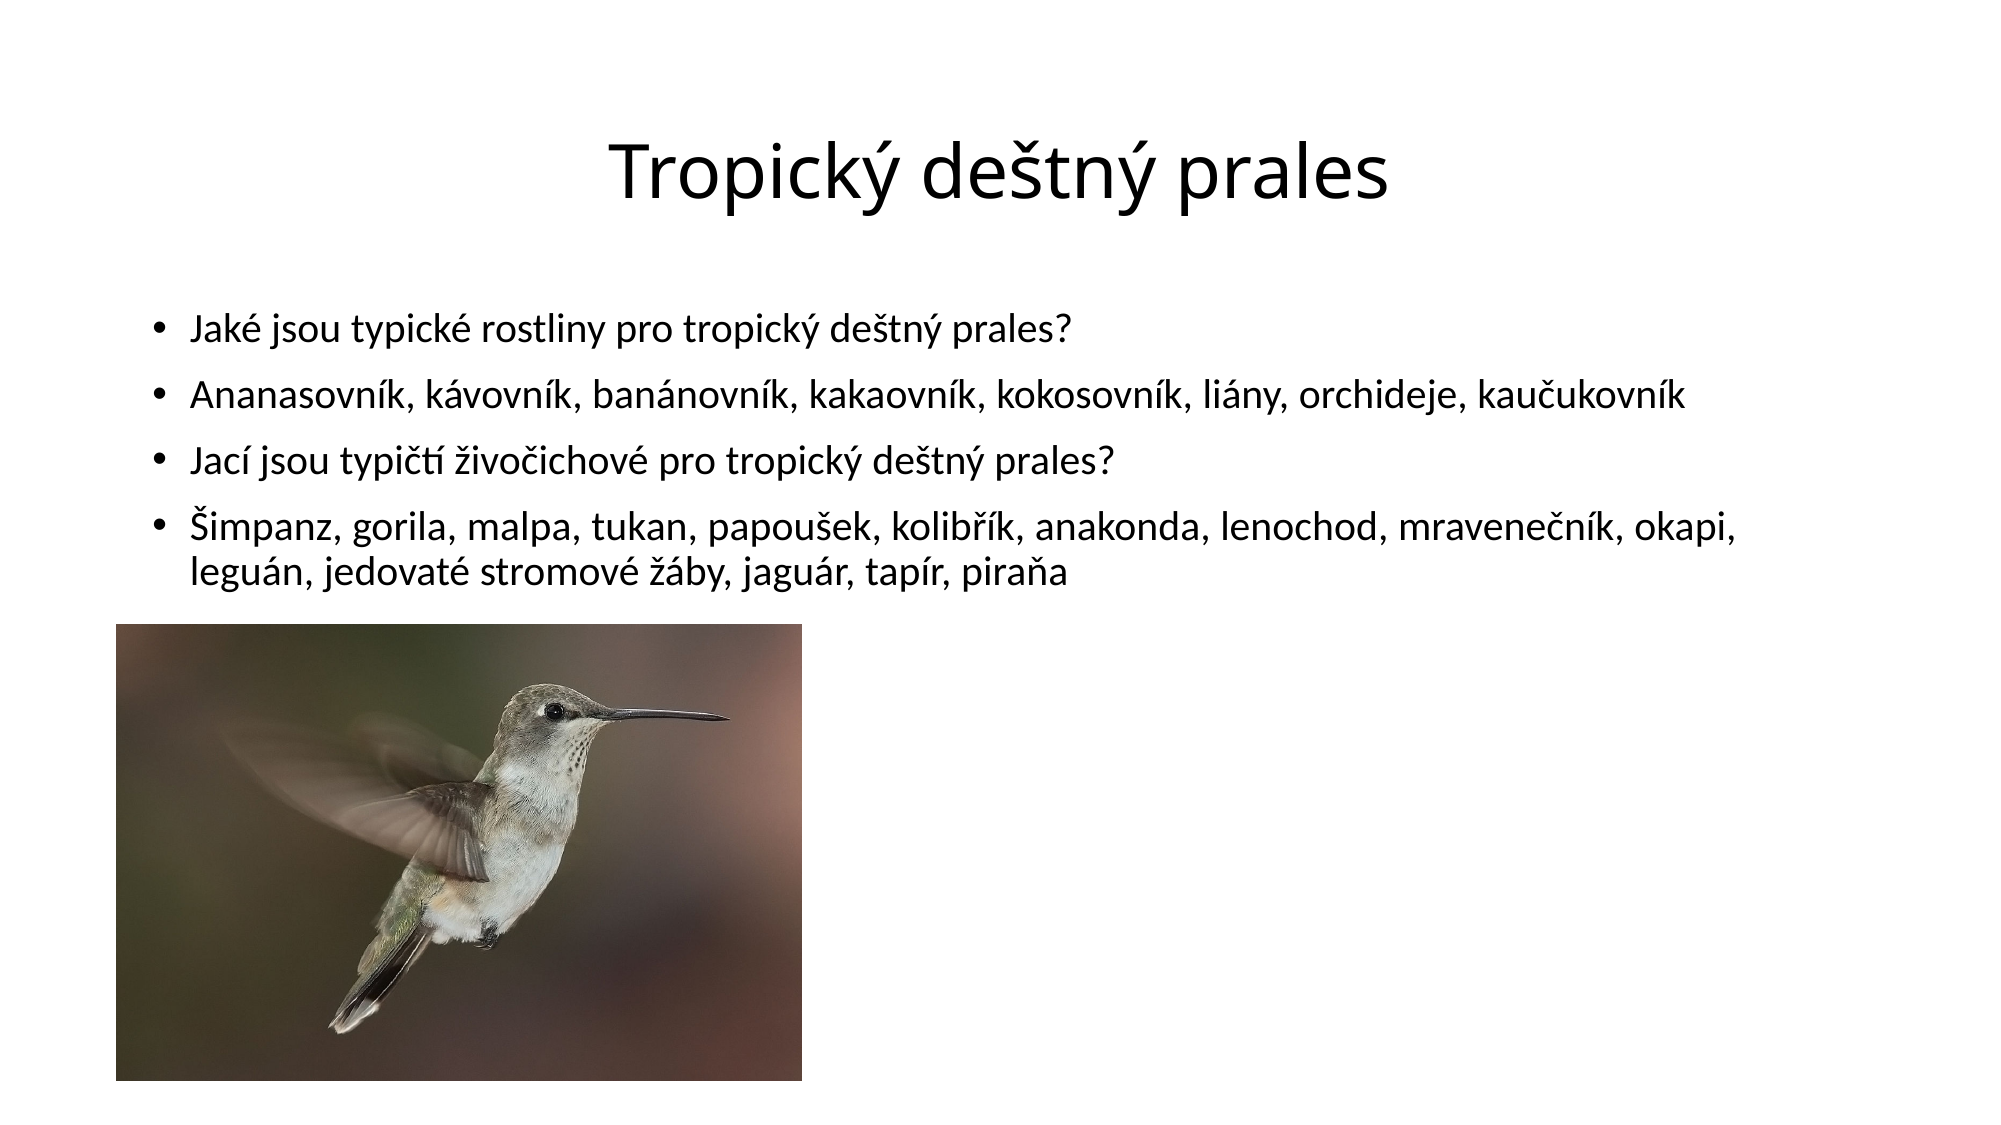

# Tropický deštný prales
Jaké jsou typické rostliny pro tropický deštný prales?
Ananasovník, kávovník, banánovník, kakaovník, kokosovník, liány, orchideje, kaučukovník
Jací jsou typičtí živočichové pro tropický deštný prales?
Šimpanz, gorila, malpa, tukan, papoušek, kolibřík, anakonda, lenochod, mravenečník, okapi, leguán, jedovaté stromové žáby, jaguár, tapír, piraňa